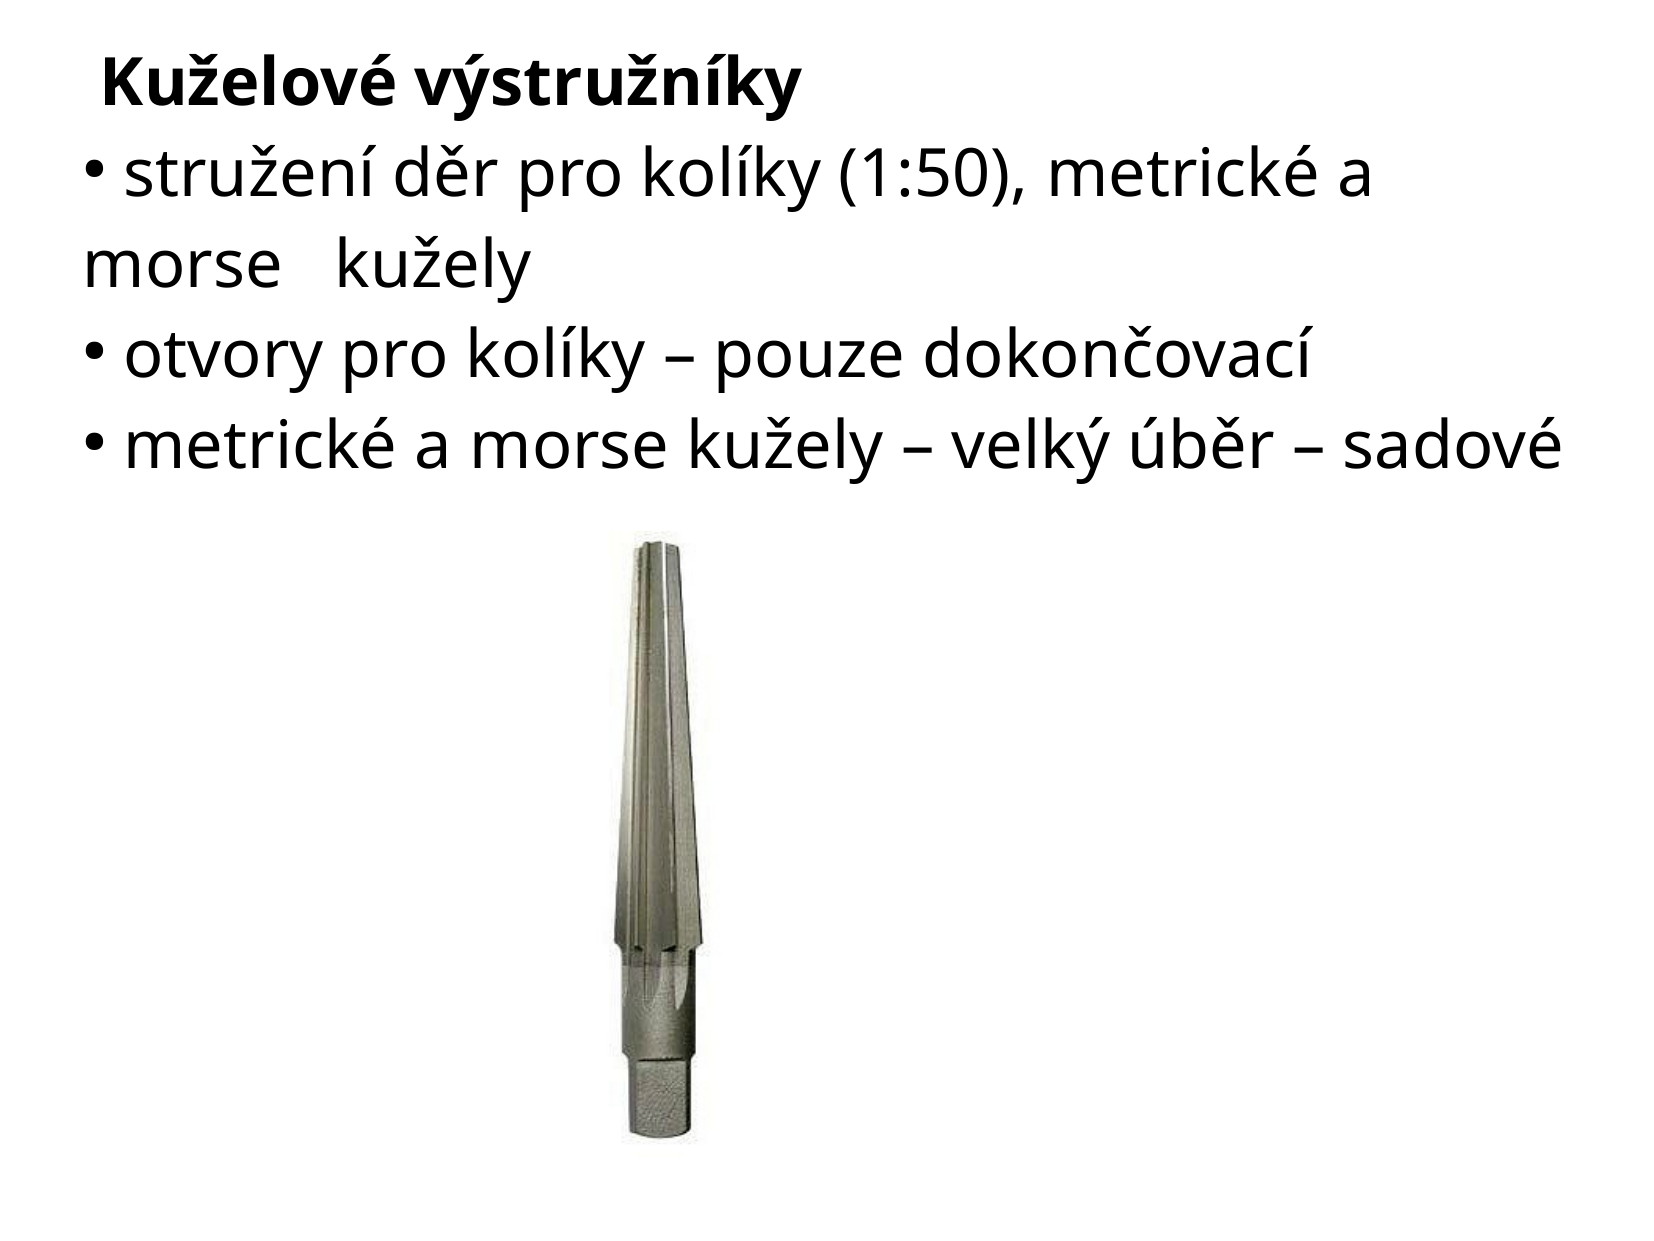

# Kuželové výstružníky
 stružení děr pro kolíky (1:50), metrické a morse kužely
 otvory pro kolíky – pouze dokončovací
 metrické a morse kužely – velký úběr – sadové